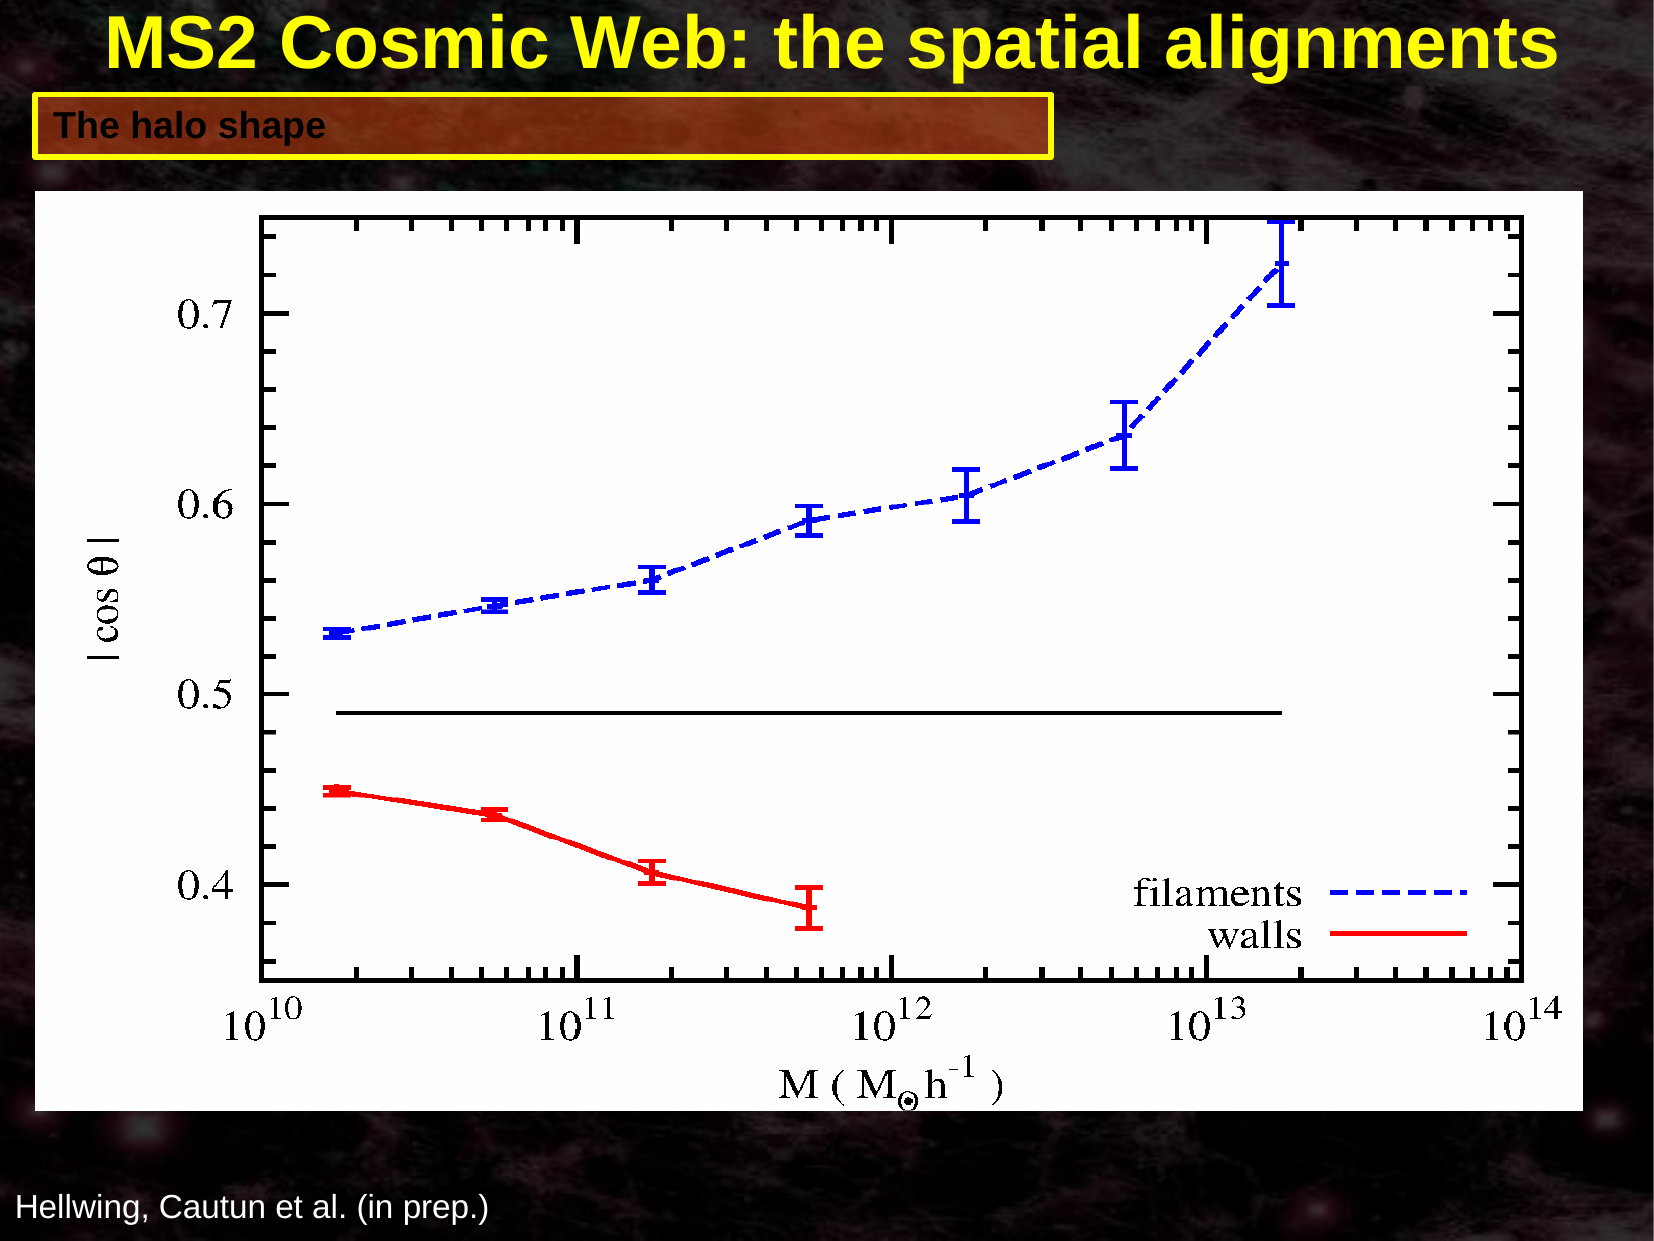

# MS2 Cosmic Web: the spatial alignments
The halo shape
Hellwing, Cautun et al. (in prep.)